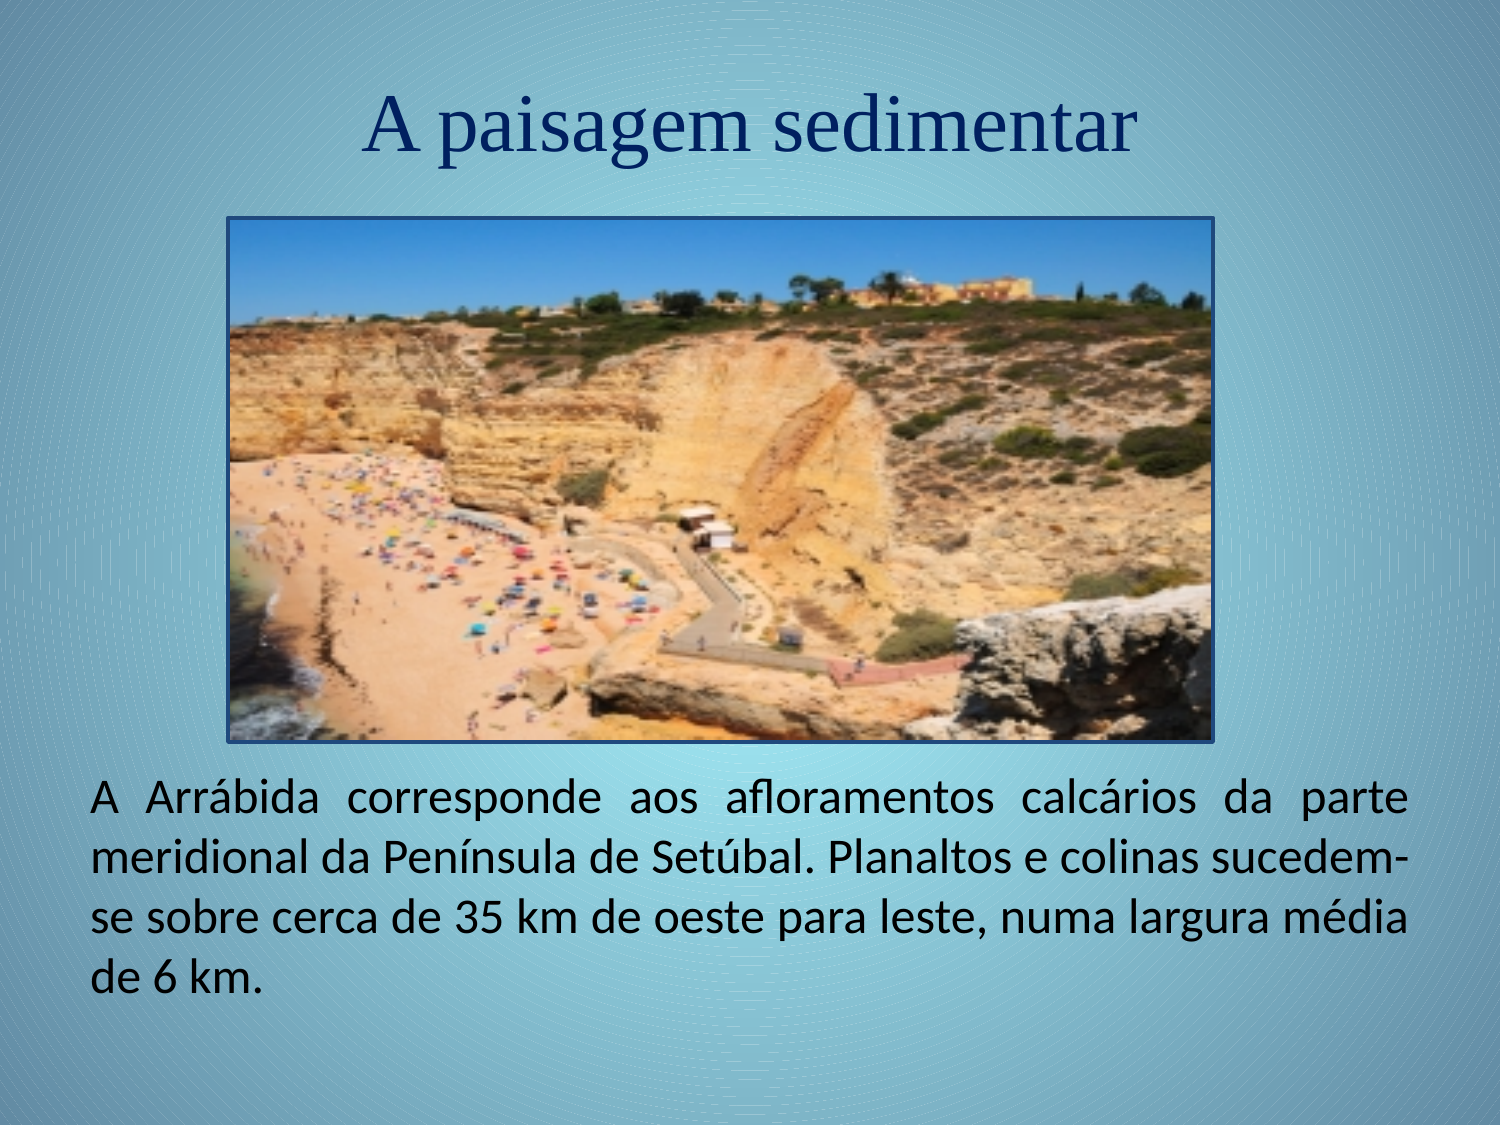

# A paisagem sedimentar
A Arrábida corresponde aos afloramentos calcários da parte meridional da Península de Setúbal. Planaltos e colinas sucedem-se sobre cerca de 35 km de oeste para leste, numa largura média de 6 km.